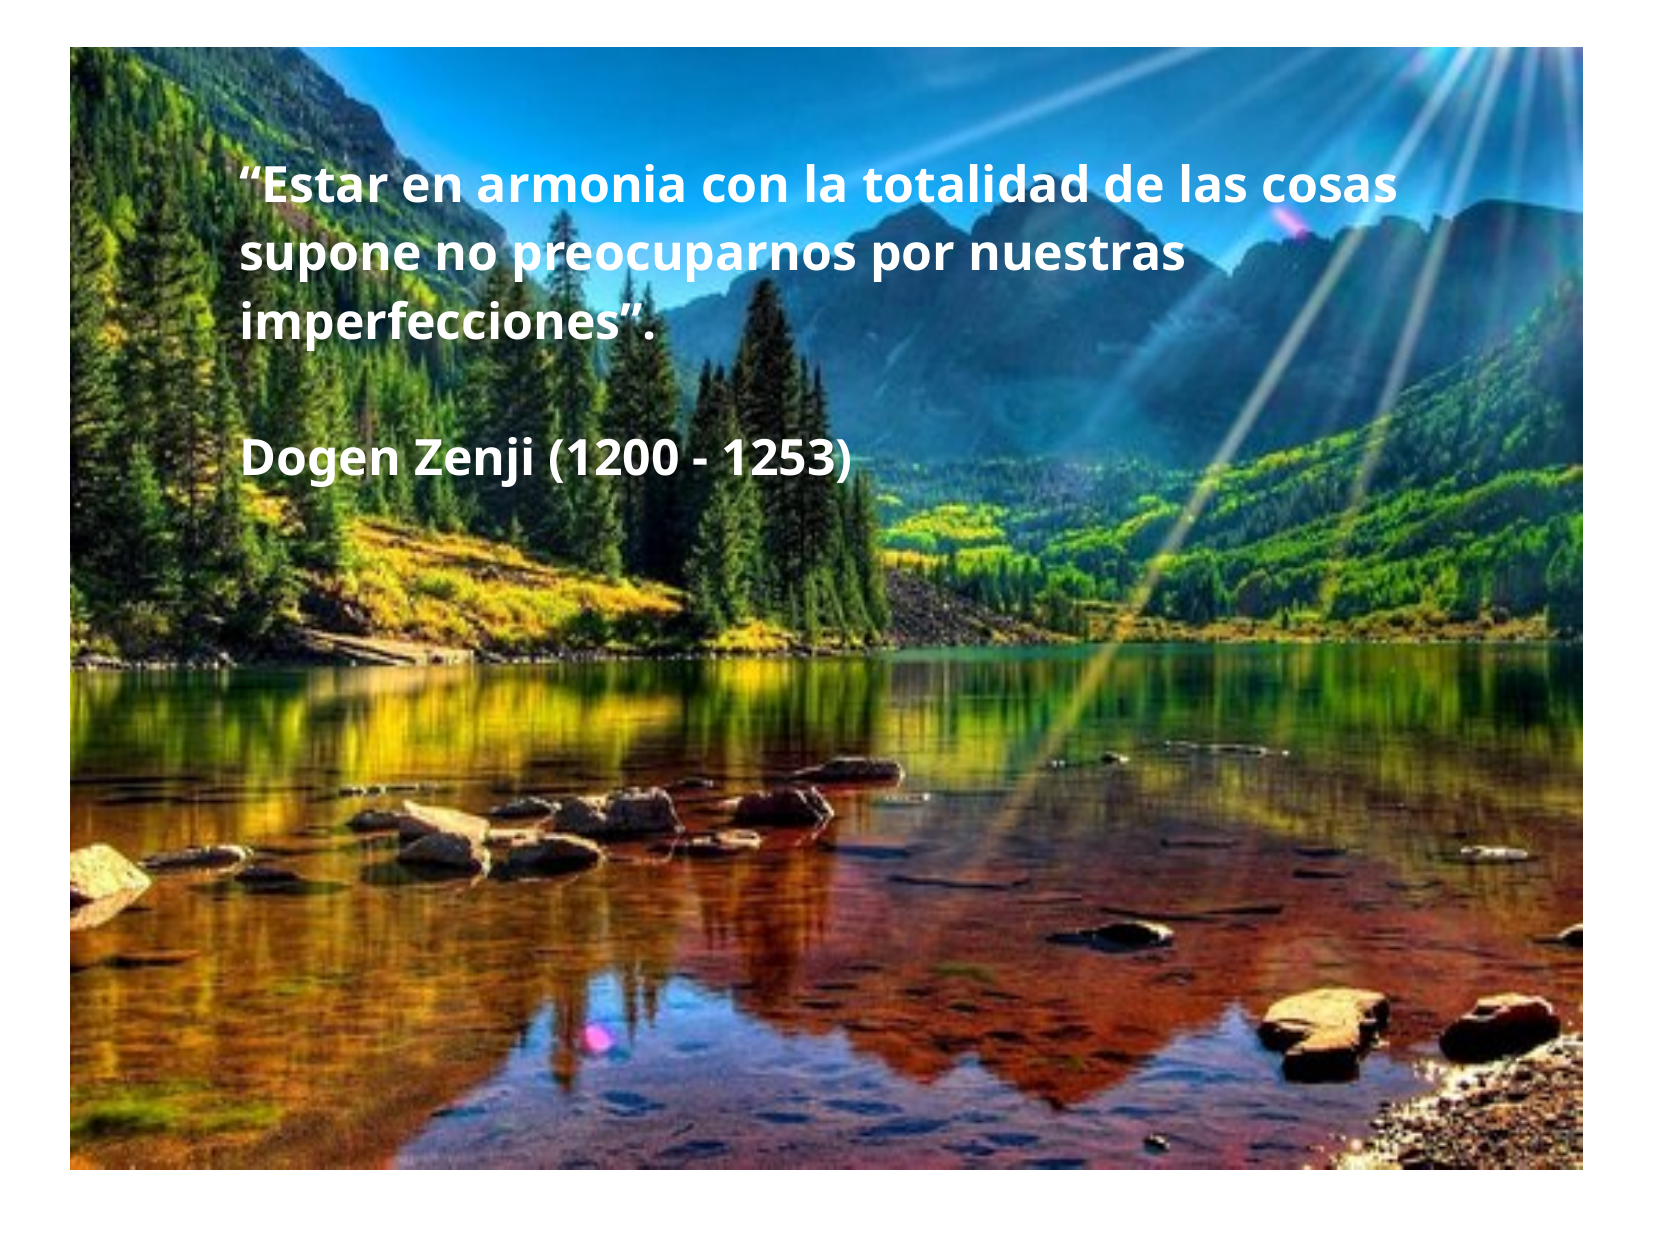

#
“Estar en armonia con la totalidad de las cosas supone no preocuparnos por nuestras imperfecciones”.
Dogen Zenji (1200 - 1253)